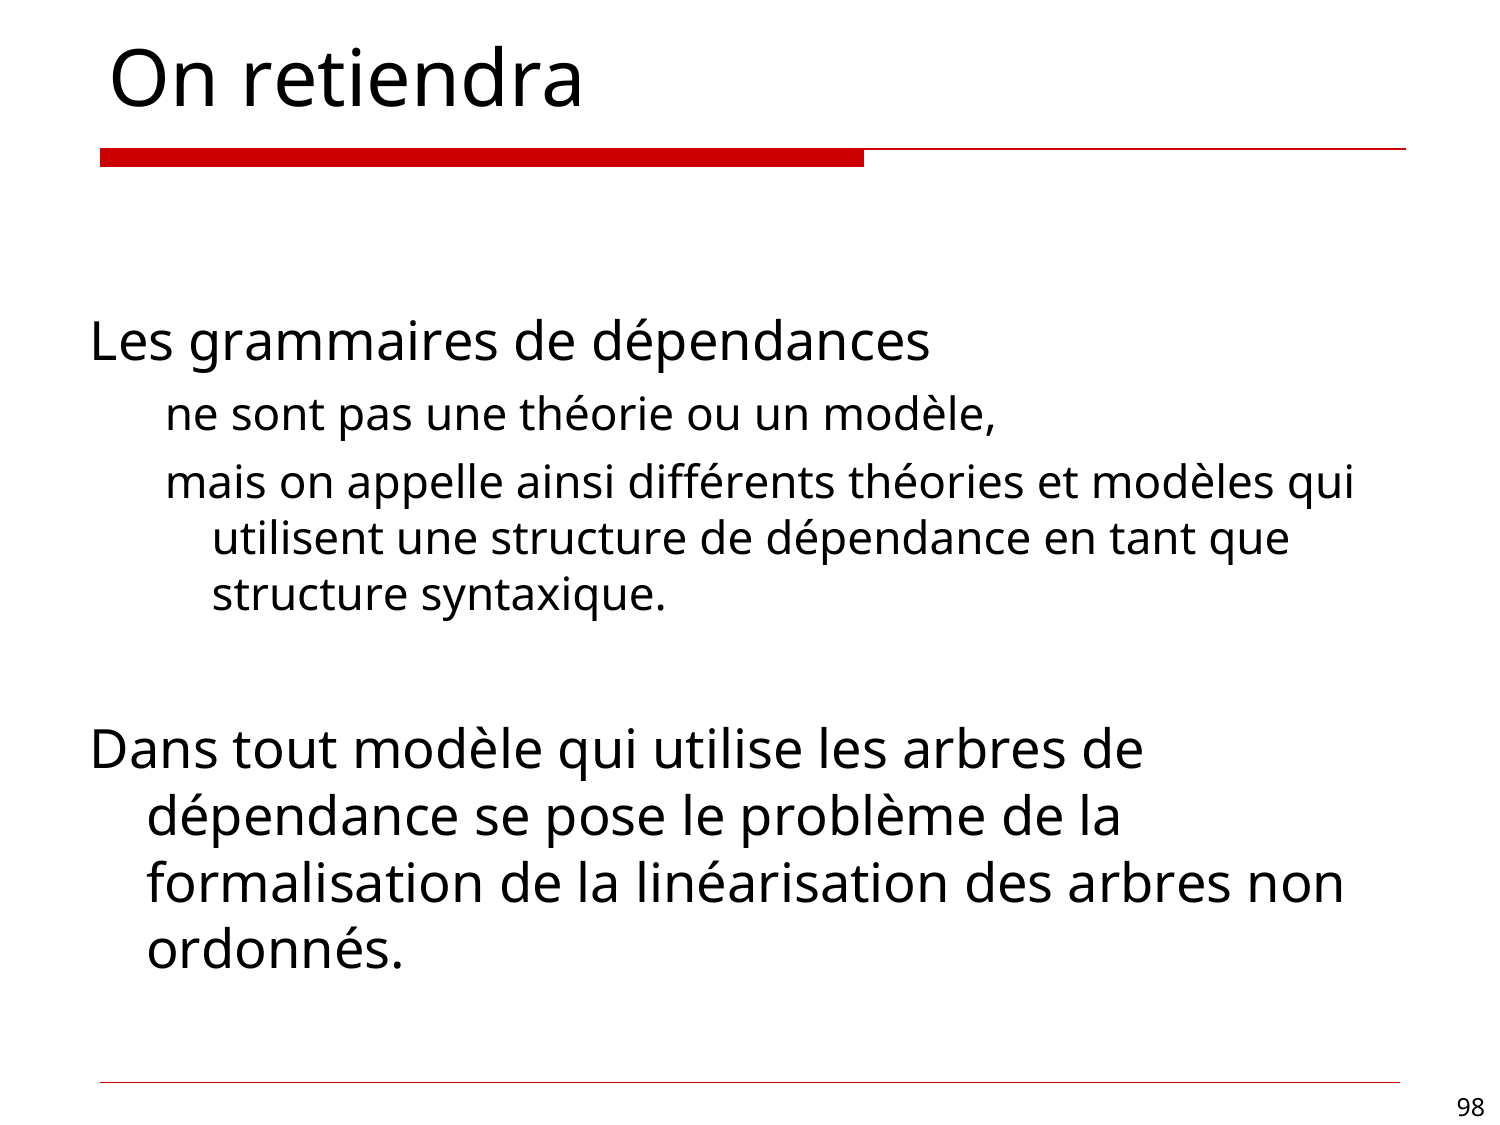

# On retiendra
Les grammaires de dépendances
ne sont pas une théorie ou un modèle,
mais on appelle ainsi différents théories et modèles qui utilisent une structure de dépendance en tant que structure syntaxique.
Dans tout modèle qui utilise les arbres de dépendance se pose le problème de la formalisation de la linéarisation des arbres non ordonnés.
98